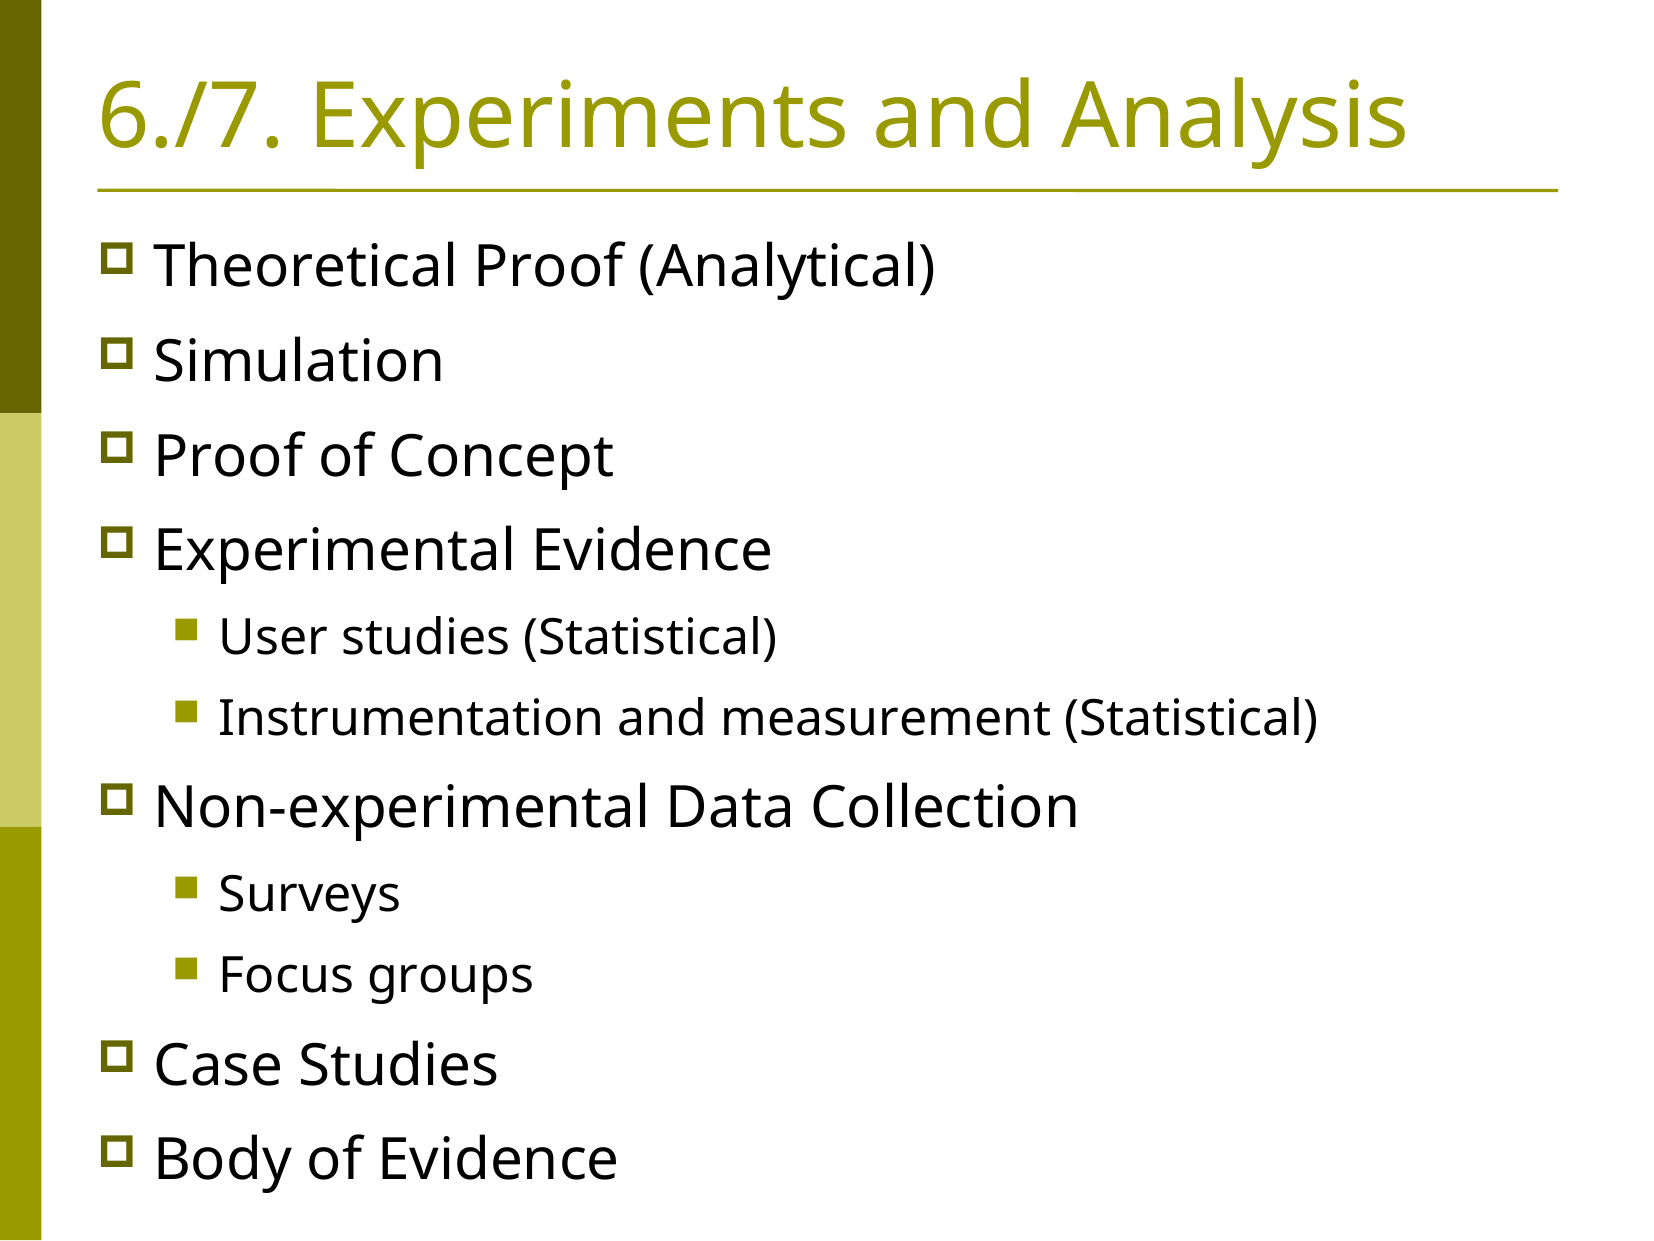

# 6./7. Experiments and Analysis
Theoretical Proof (Analytical)
Simulation
Proof of Concept
Experimental Evidence
User studies (Statistical)
Instrumentation and measurement (Statistical)
Non-experimental Data Collection
Surveys
Focus groups
Case Studies
Body of Evidence